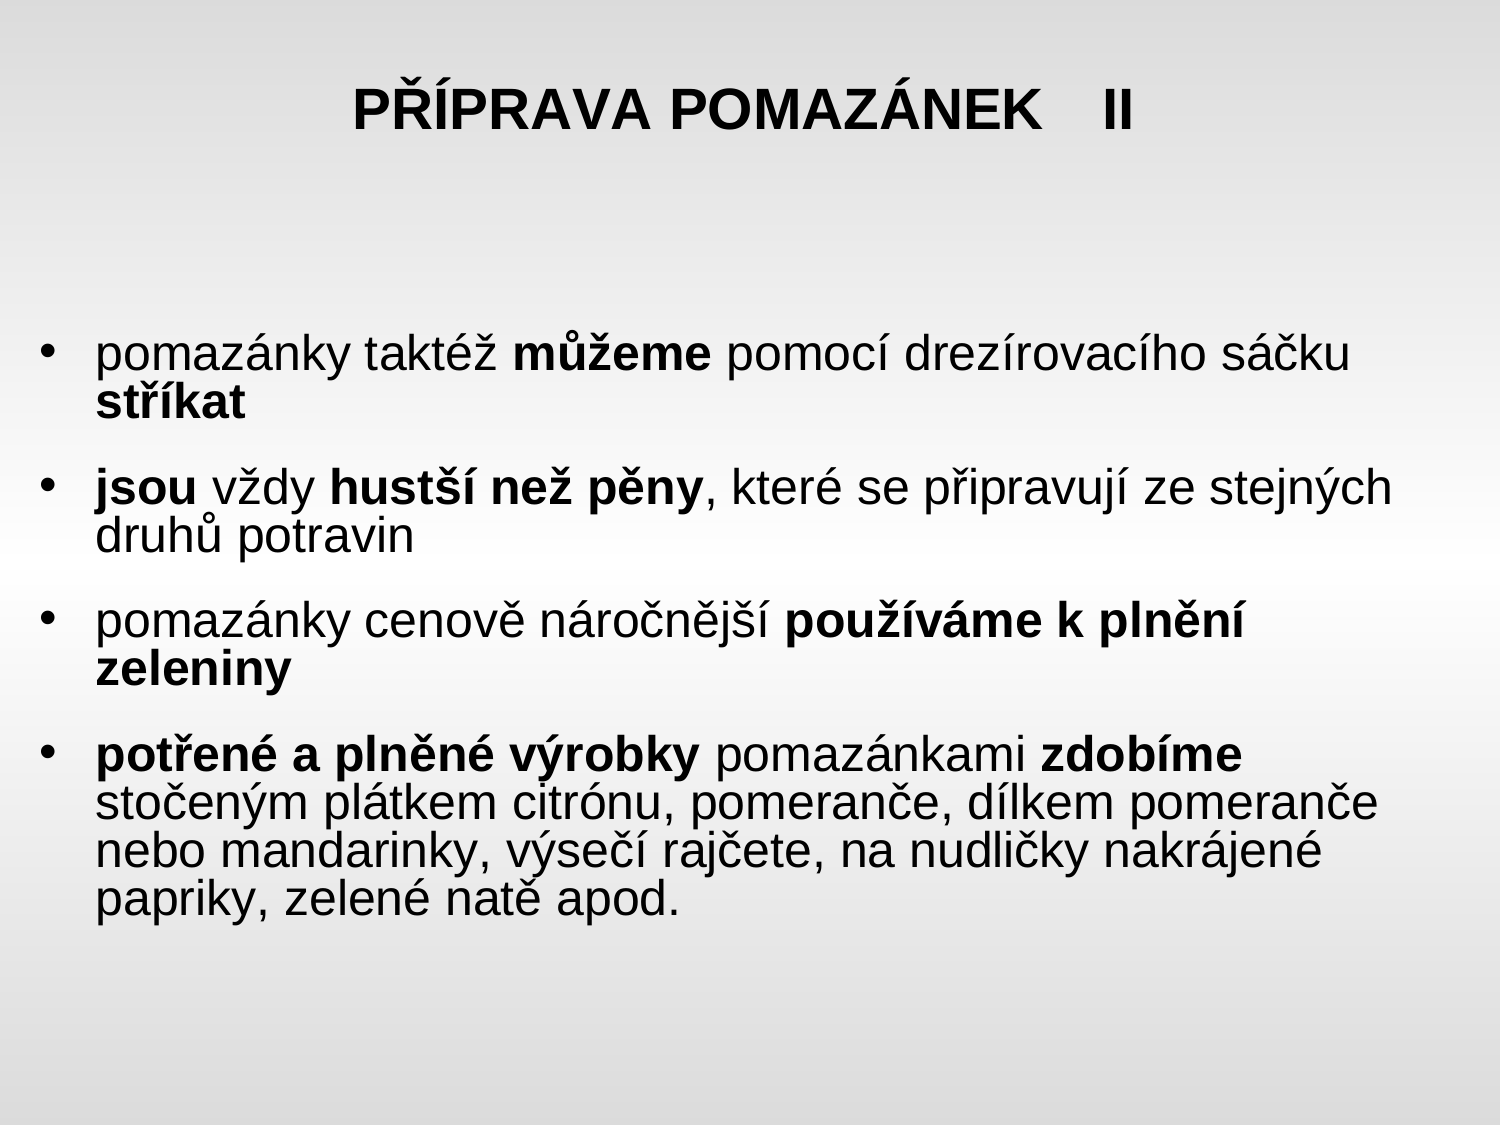

# PŘÍPRAVA POMAZÁNEK	II
pomazánky taktéž můžeme pomocí drezírovacího sáčku stříkat
jsou vždy hustší než pěny, které se připravují ze stejných druhů potravin
pomazánky cenově náročnější používáme k plnění zeleniny
potřené a plněné výrobky pomazánkami zdobíme stočeným plátkem citrónu, pomeranče, dílkem pomeranče nebo mandarinky, výsečí rajčete, na nudličky nakrájené papriky, zelené natě apod.